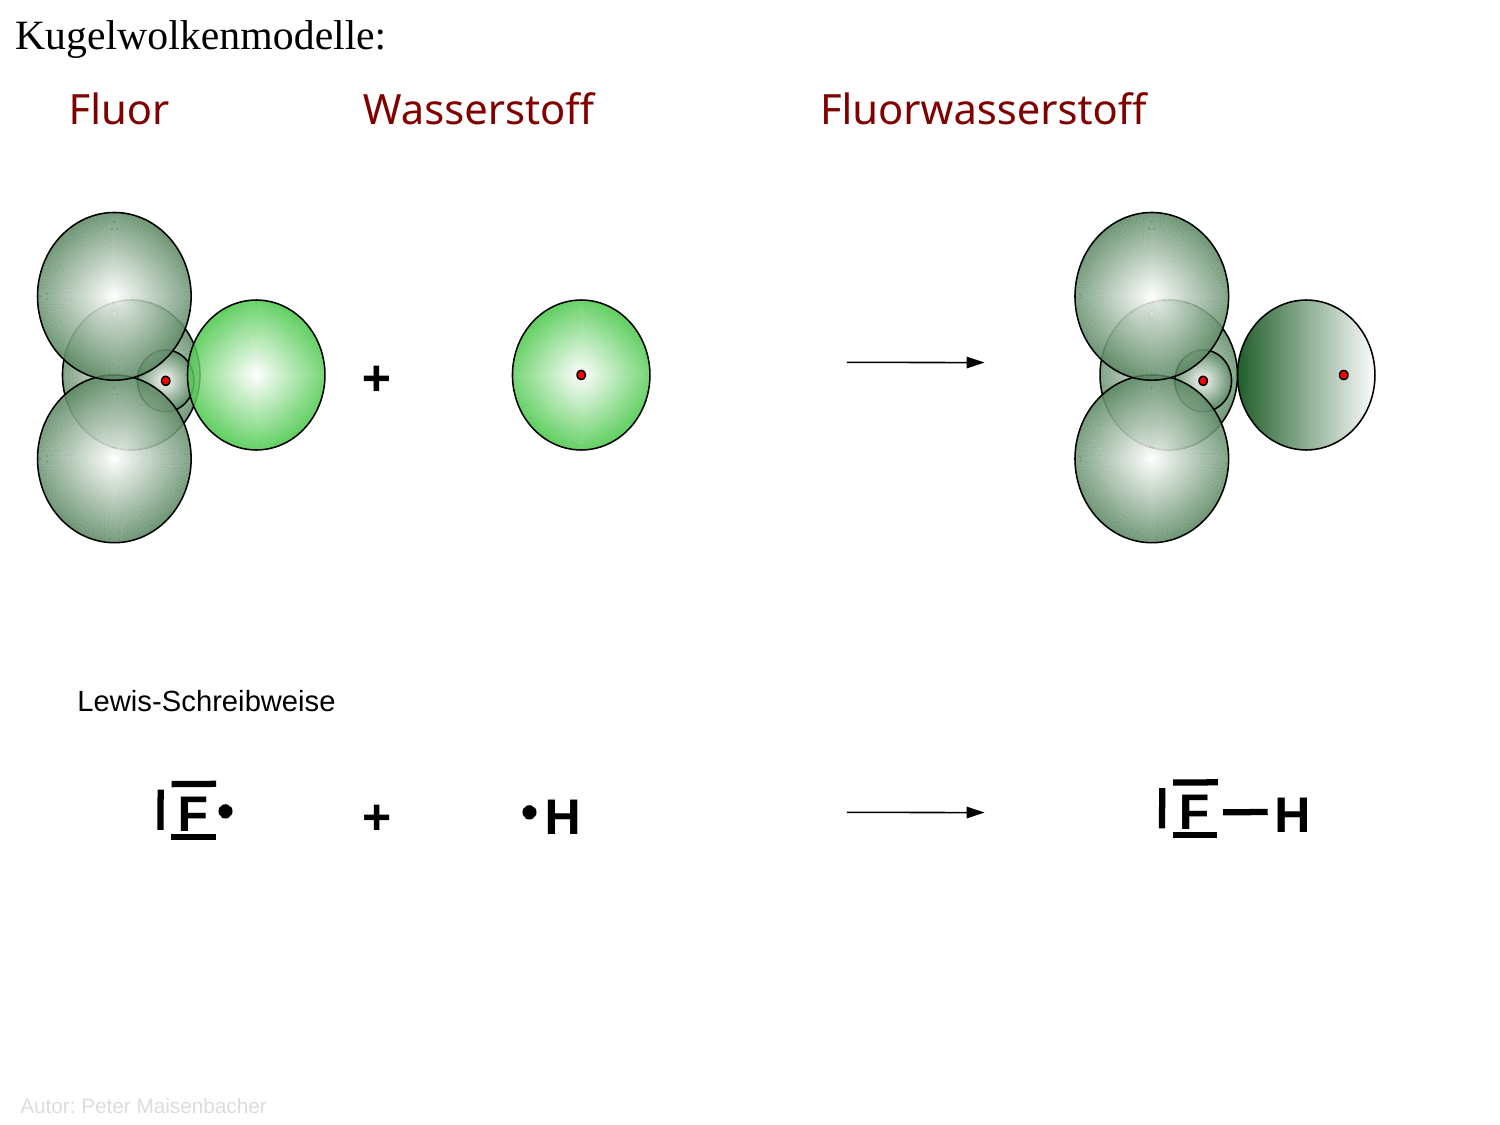

Kugelwolkenmodelle:
 Fluor Wasserstoff Fluorwasserstoff
+
Lewis-Schreibweise
F
F
H
+
H
Autor: Peter Maisenbacher